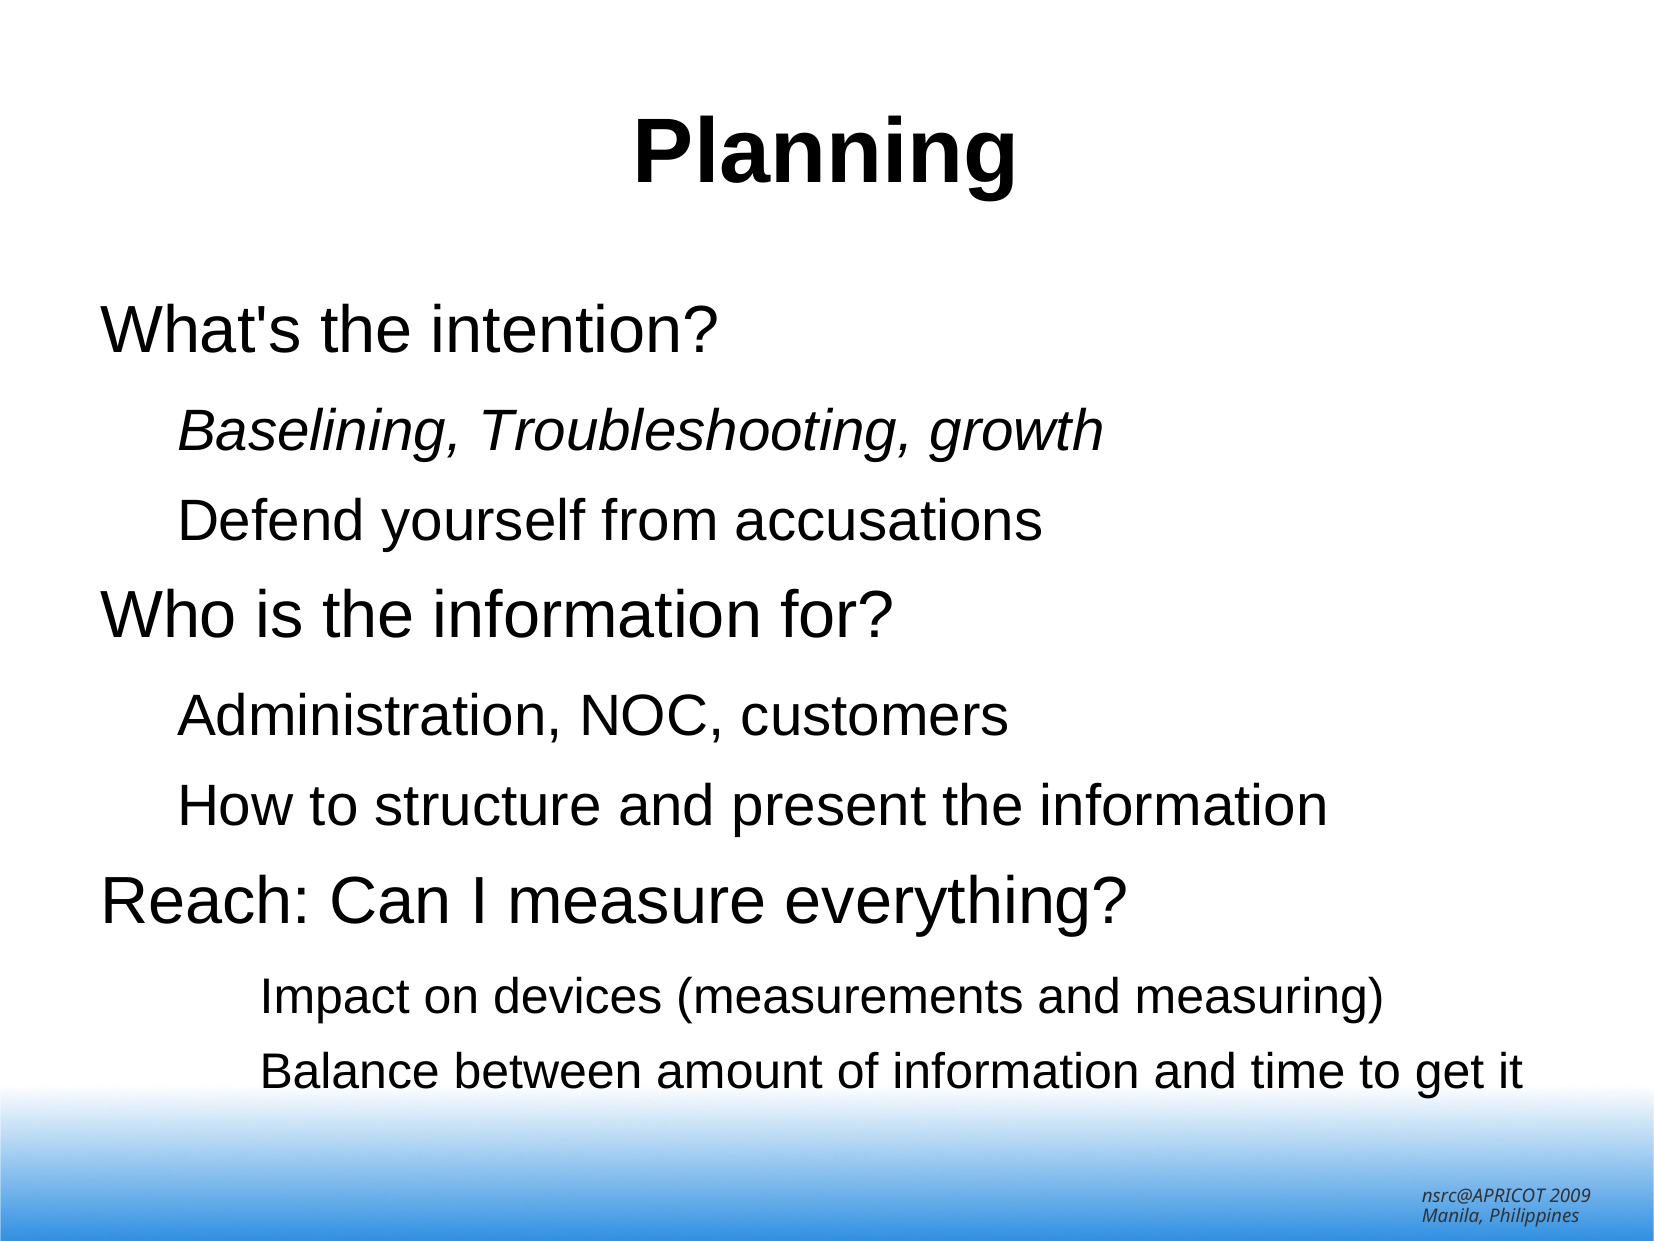

# Planning
What's the intention?
Baselining, Troubleshooting, growth
Defend yourself from accusations
Who is the information for?
Administration, NOC, customers
How to structure and present the information
Reach: Can I measure everything?
Impact on devices (measurements and measuring)
Balance between amount of information and time to get it